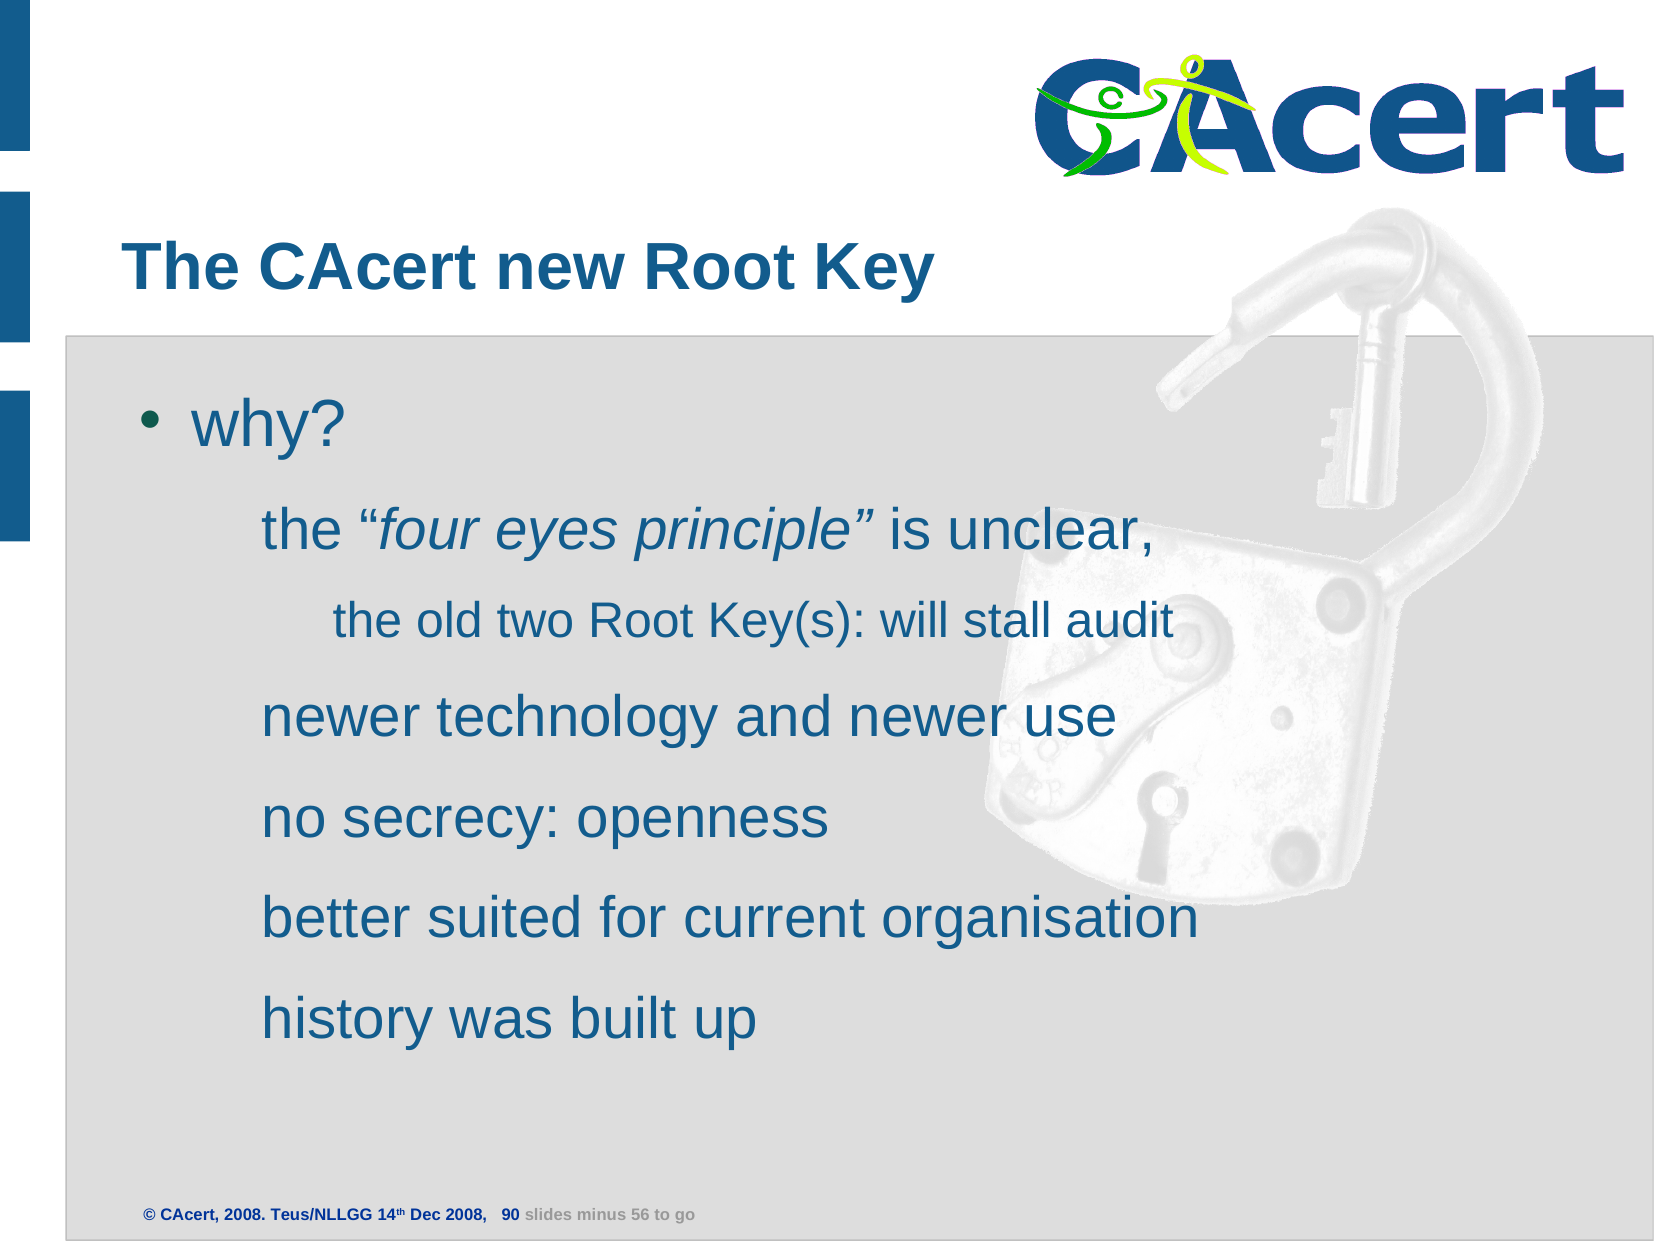

# The CAcert new Root Key
why?
the “four eyes principle” is unclear,
the old two Root Key(s): will stall audit
newer technology and newer use
no secrecy: openness
better suited for current organisation
history was built up